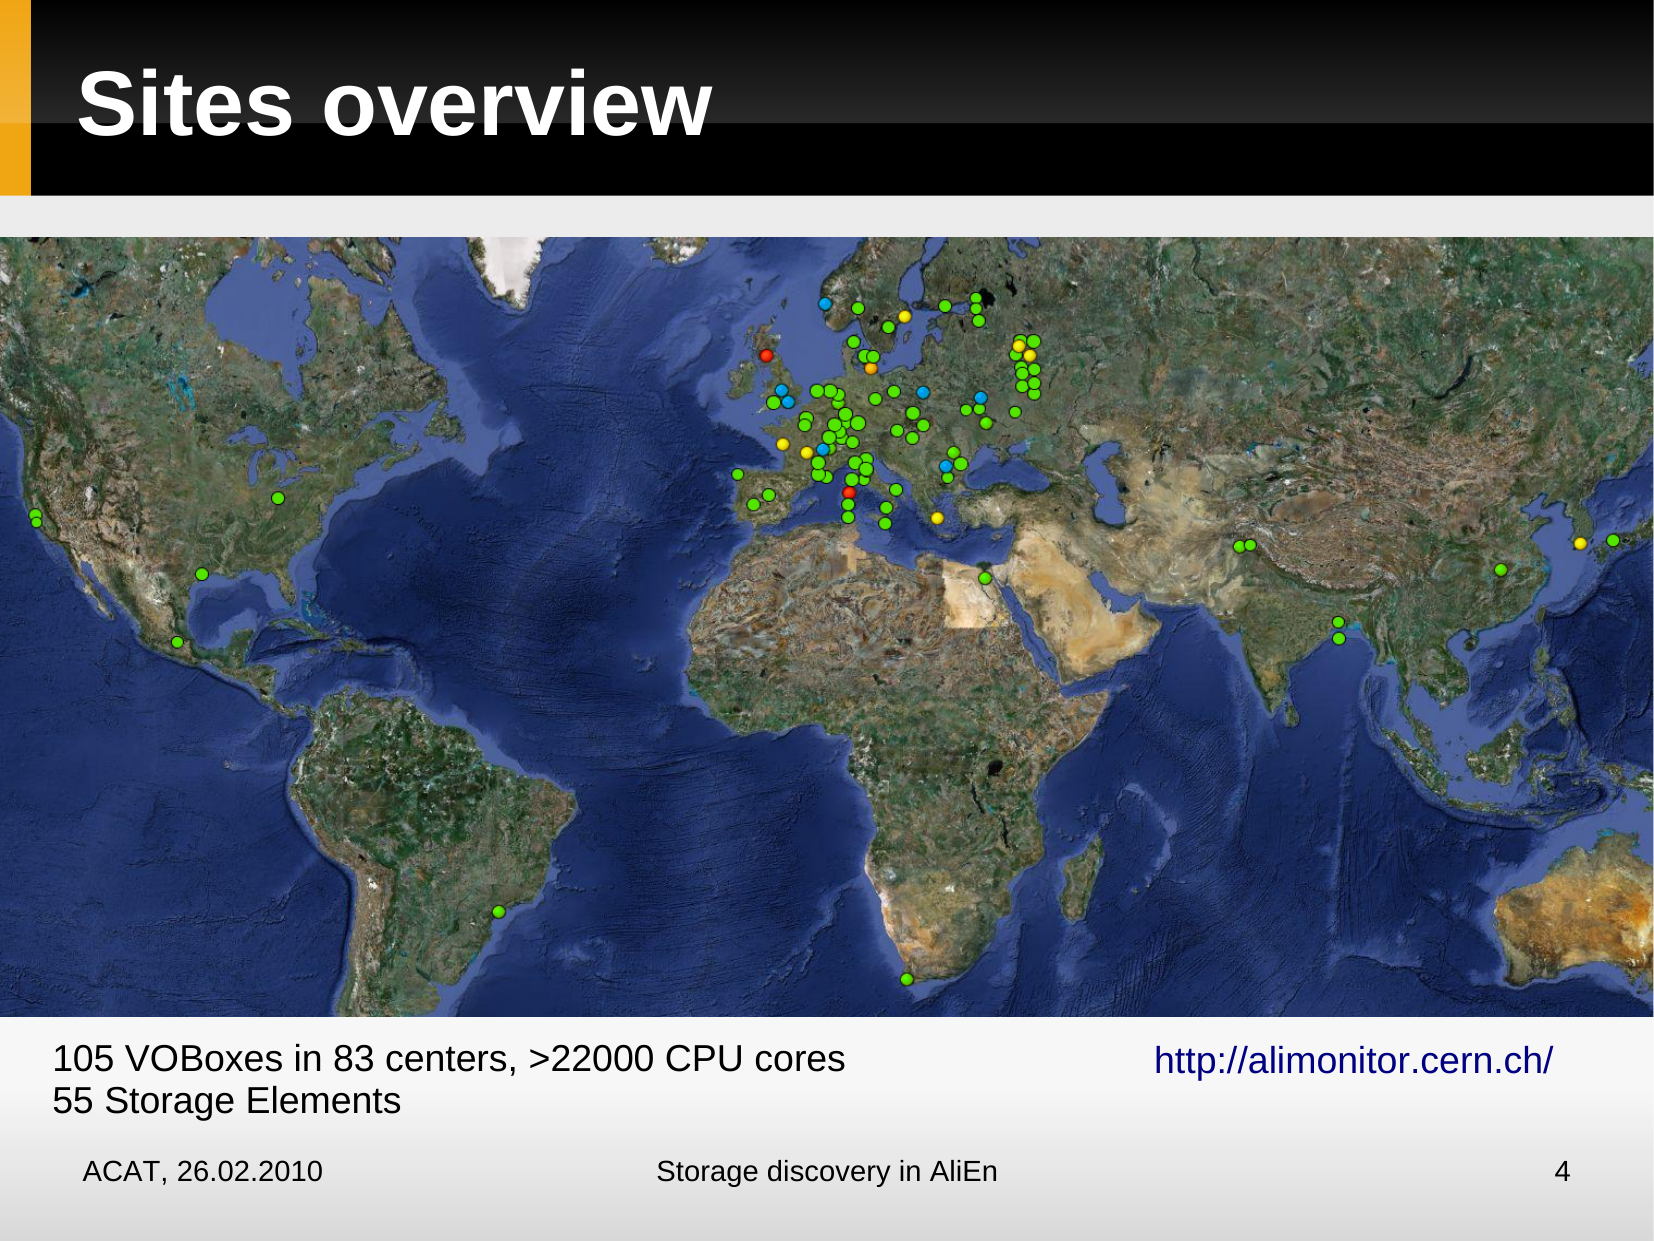

# Sites overview
105 VOBoxes in 83 centers, >22000 CPU cores
55 Storage Elements
http://alimonitor.cern.ch/
ACAT, 26.02.2010
Storage discovery in AliEn
4